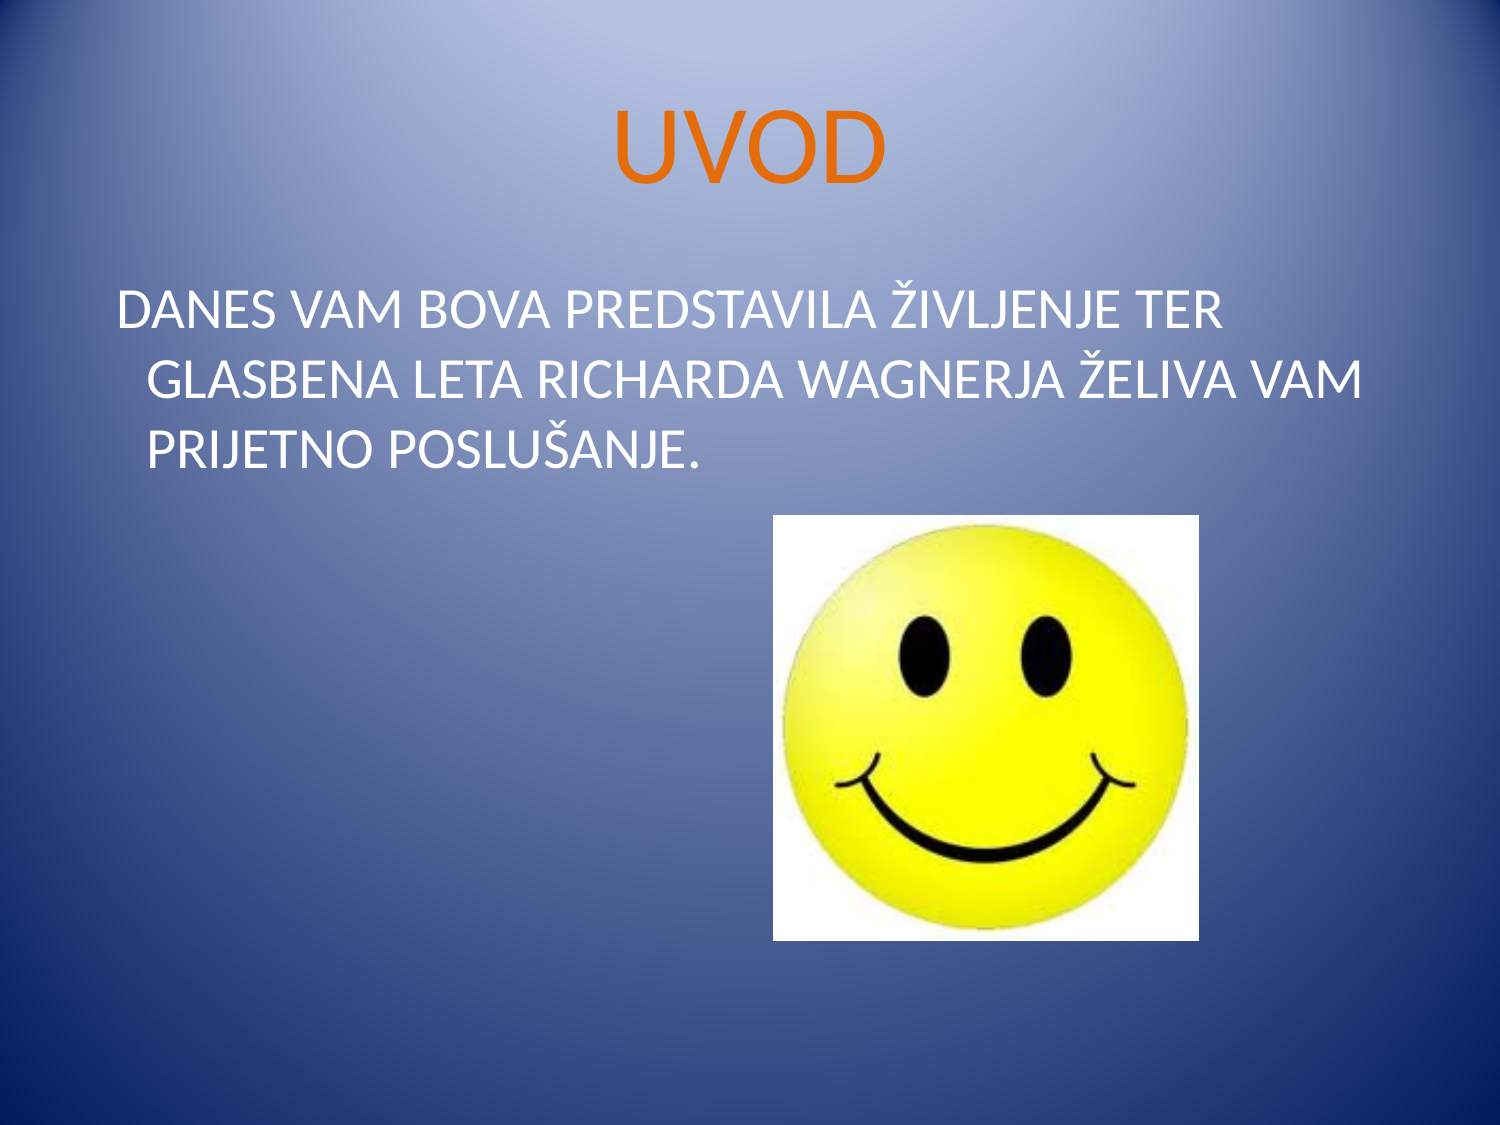

# UVOD
 DANES VAM BOVA PREDSTAVILA ŽIVLJENJE TER GLASBENA LETA RICHARDA WAGNERJA ŽELIVA VAM PRIJETNO POSLUŠANJE.